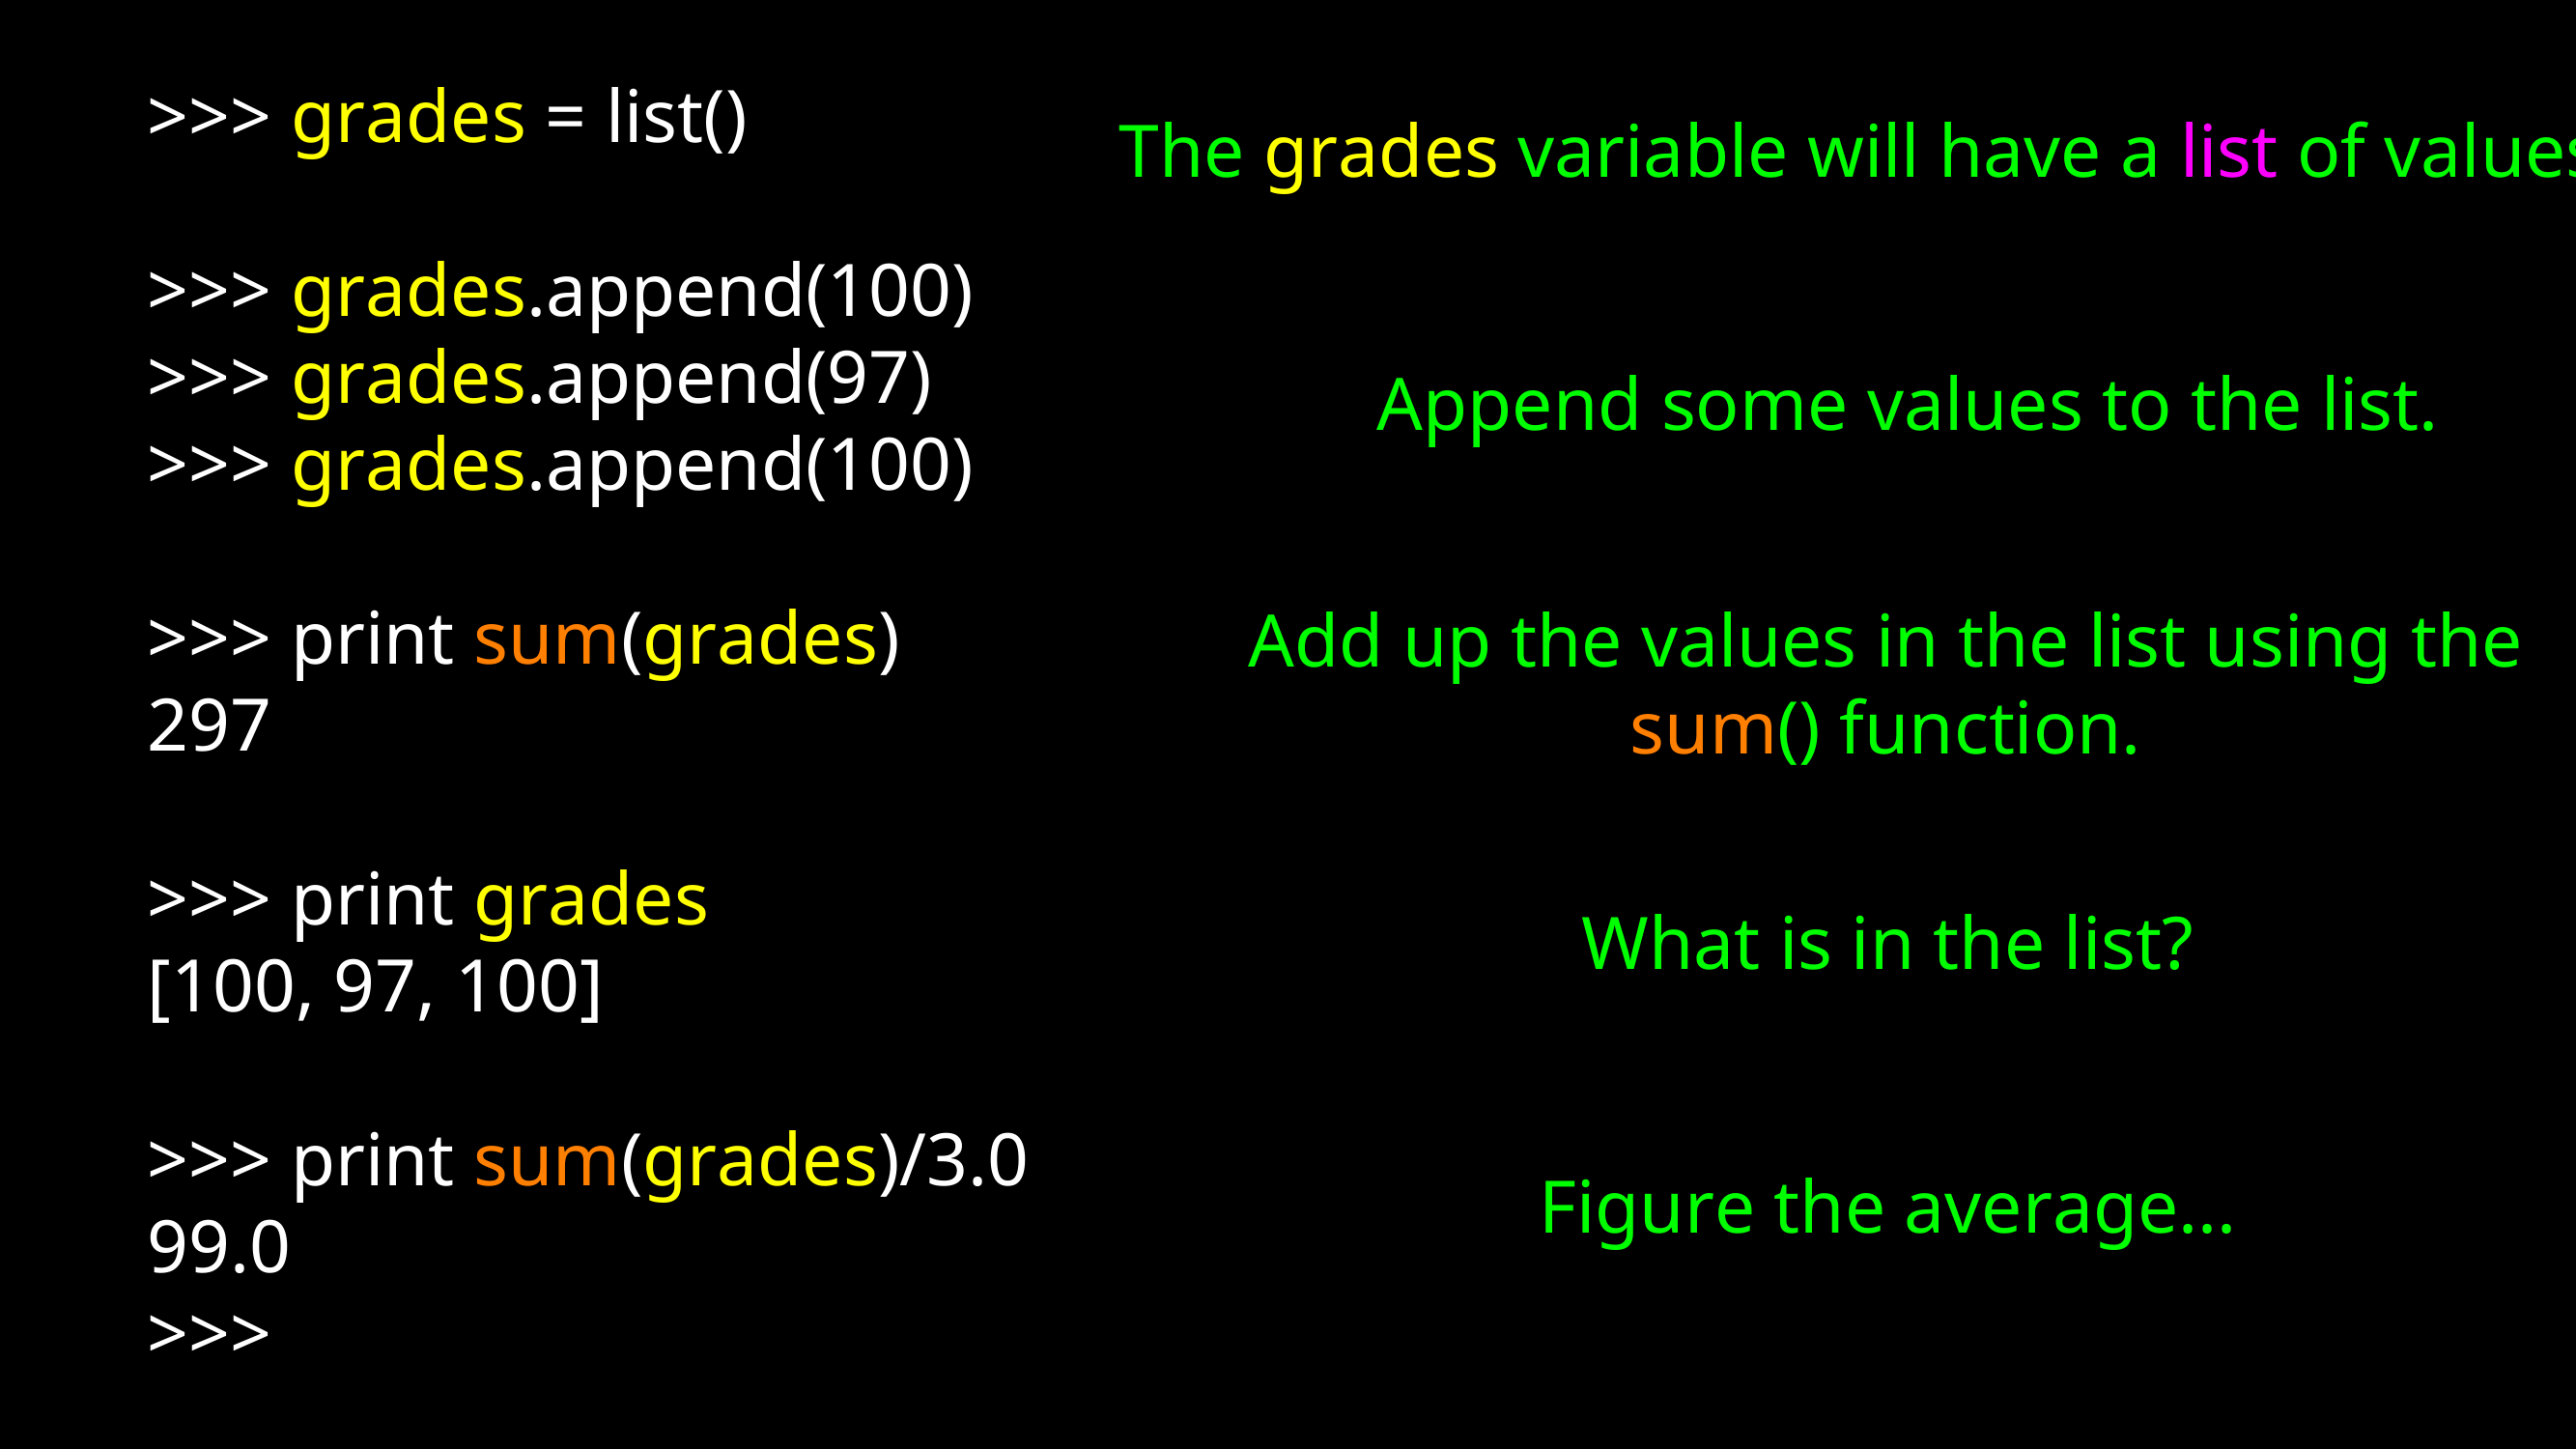

>>> grades = list()
>>> grades.append(100)
>>> grades.append(97)
>>> grades.append(100)
>>> print sum(grades)
297
>>> print grades
[100, 97, 100]
>>> print sum(grades)/3.0
99.0
>>>
The grades variable will have a list of values.
Append some values to the list.
Add up the values in the list using the sum() function.
What is in the list?
Figure the average...